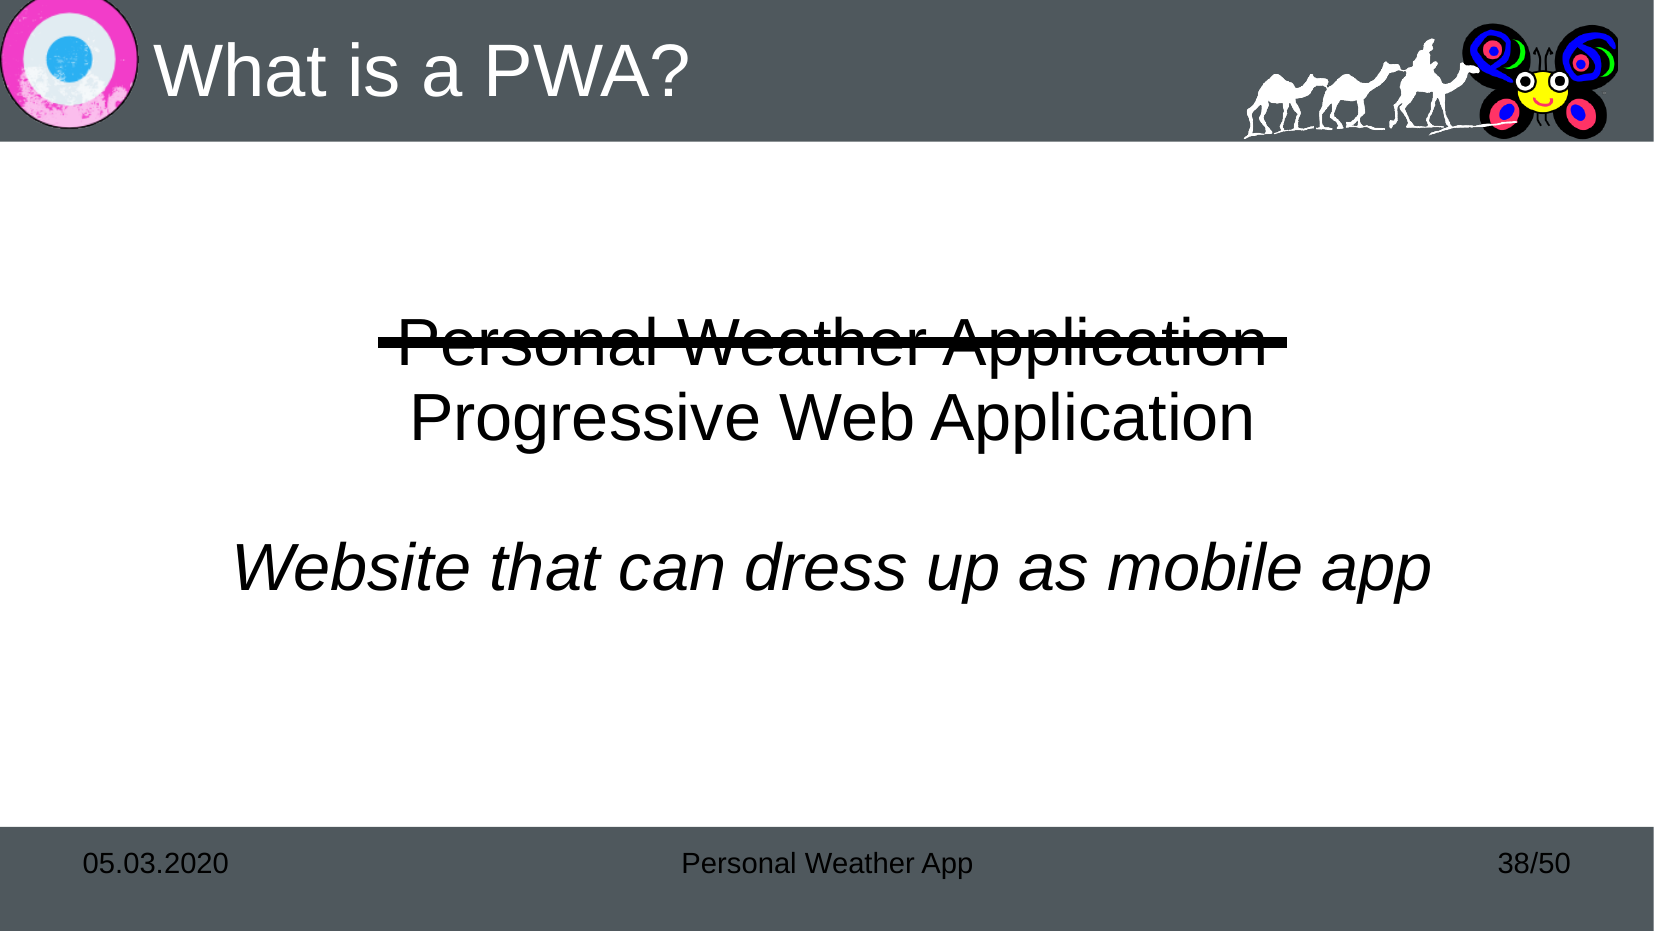

# What is a PWA?
Personal Weather Application
Progressive Web Application
Website that can dress up as mobile app
08. März 2019
38